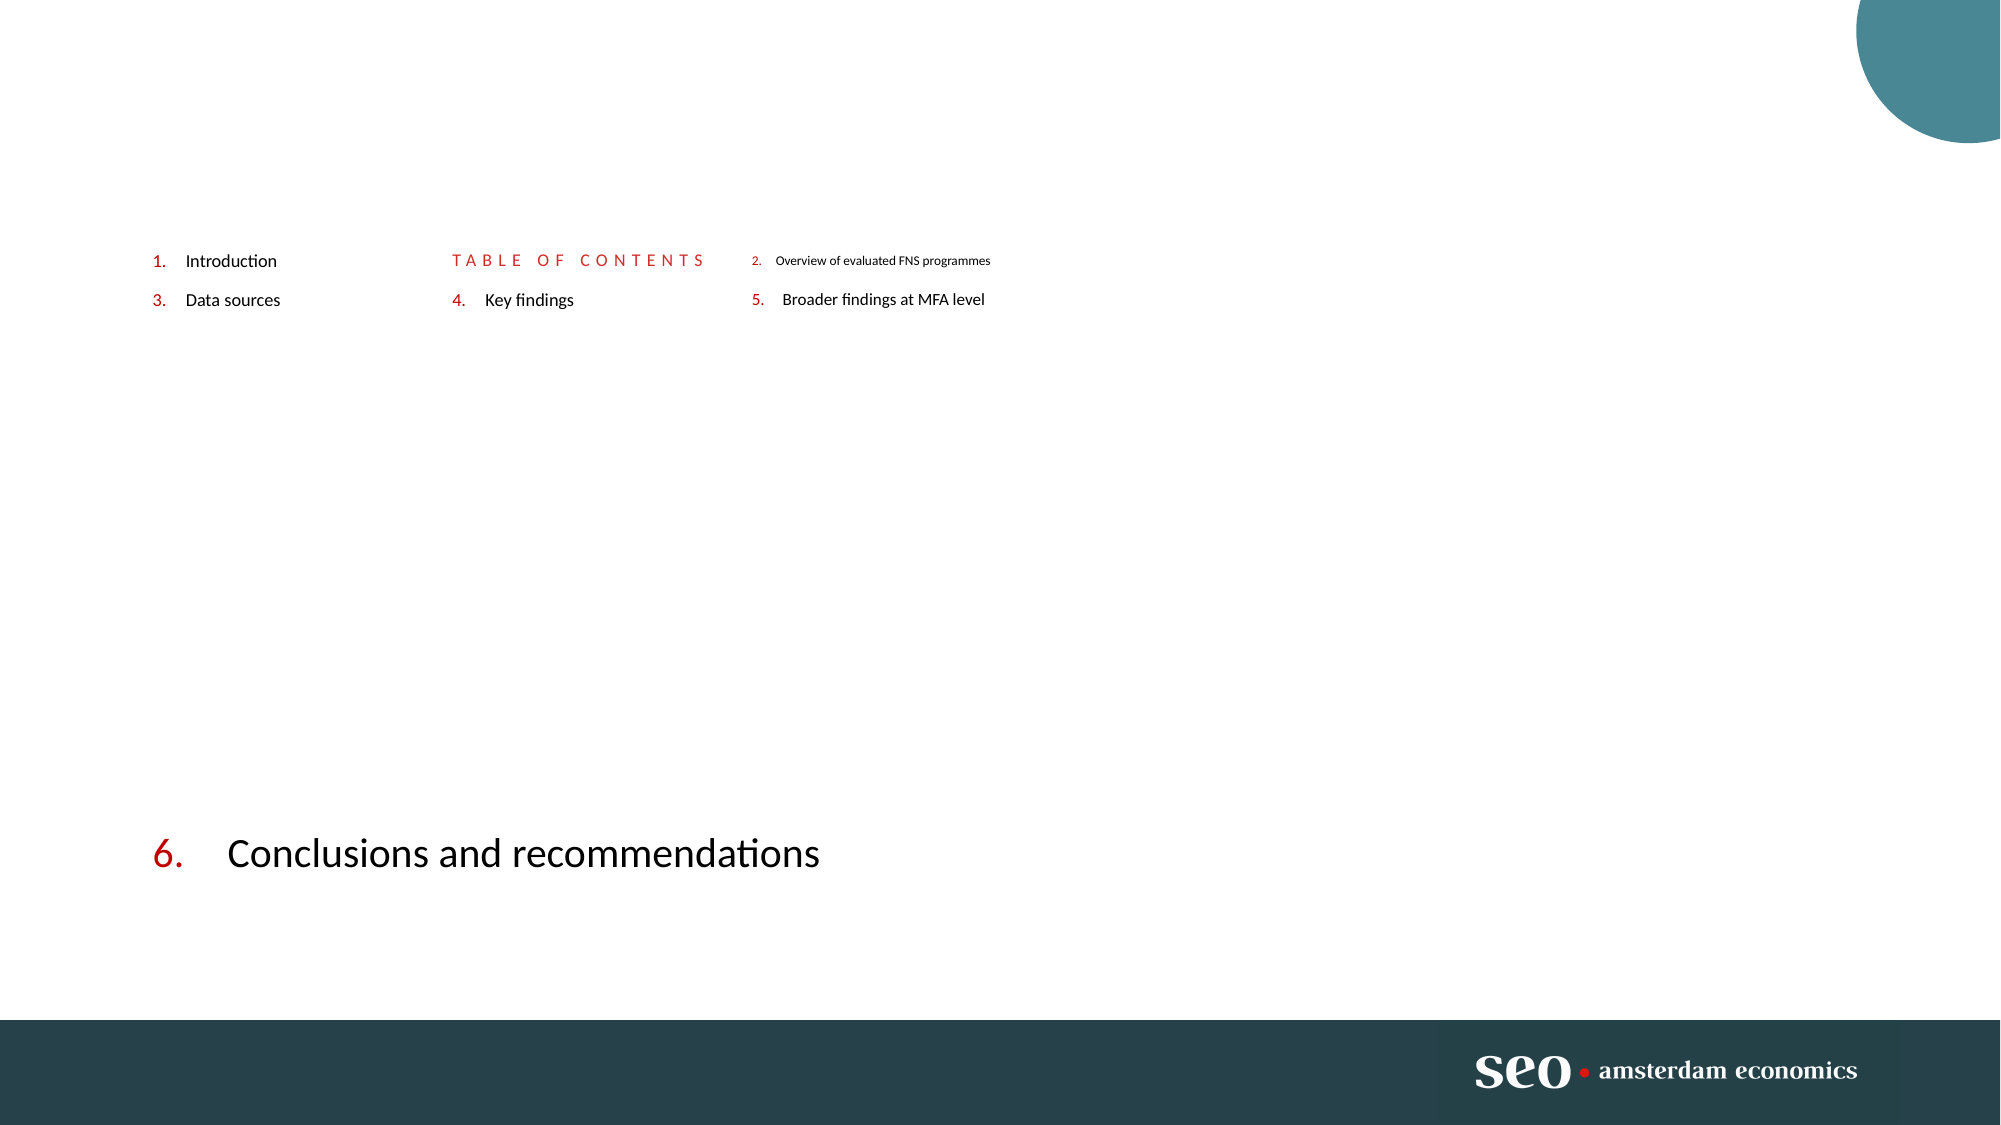

# Introduction
TABLE OF CONTENTS
Overview of evaluated FNS programmes
Data sources
Key findings
Broader findings at MFA level
Conclusions and recommendations